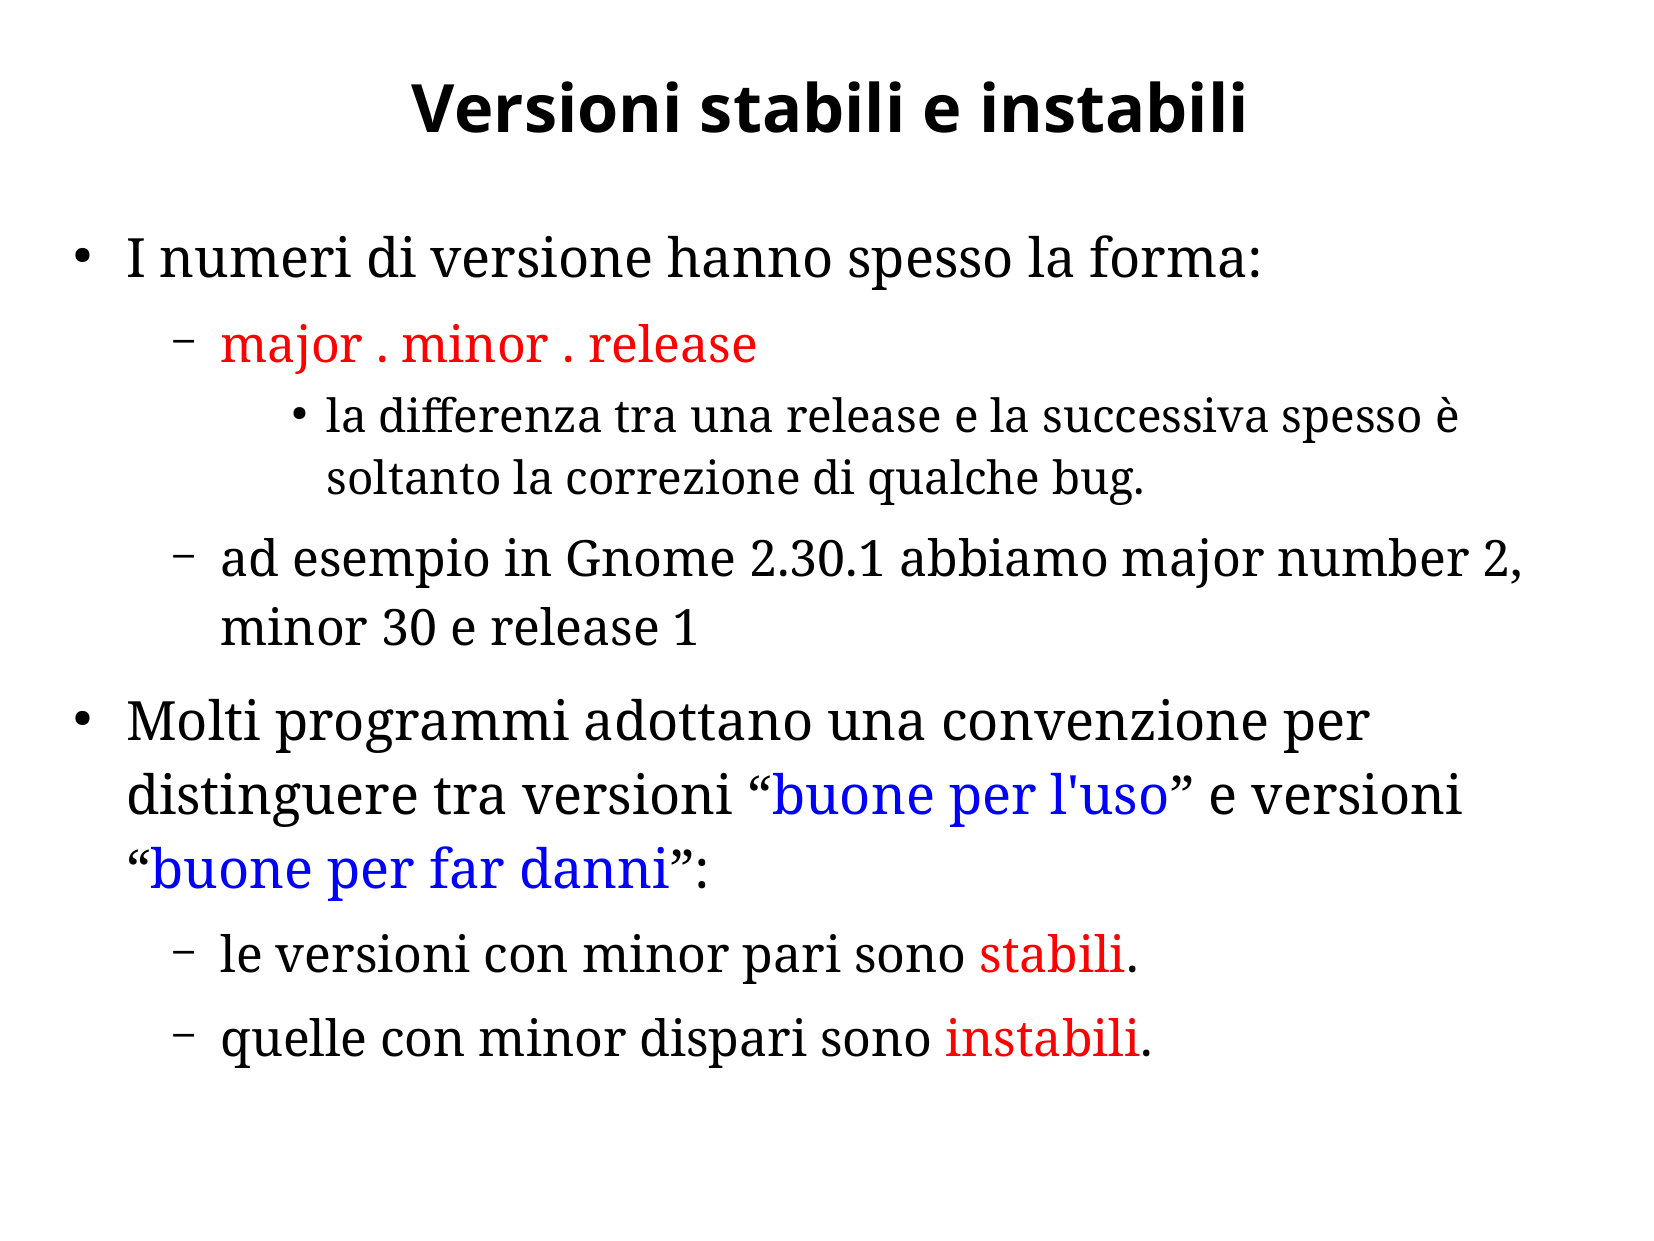

# Versioni stabili e instabili
I numeri di versione hanno spesso la forma:
major . minor . release
la differenza tra una release e la successiva spesso è soltanto la correzione di qualche bug.
ad esempio in Gnome 2.30.1 abbiamo major number 2, minor 30 e release 1
Molti programmi adottano una convenzione per distinguere tra versioni “buone per l'uso” e versioni “buone per far danni”:
le versioni con minor pari sono stabili.
quelle con minor dispari sono instabili.